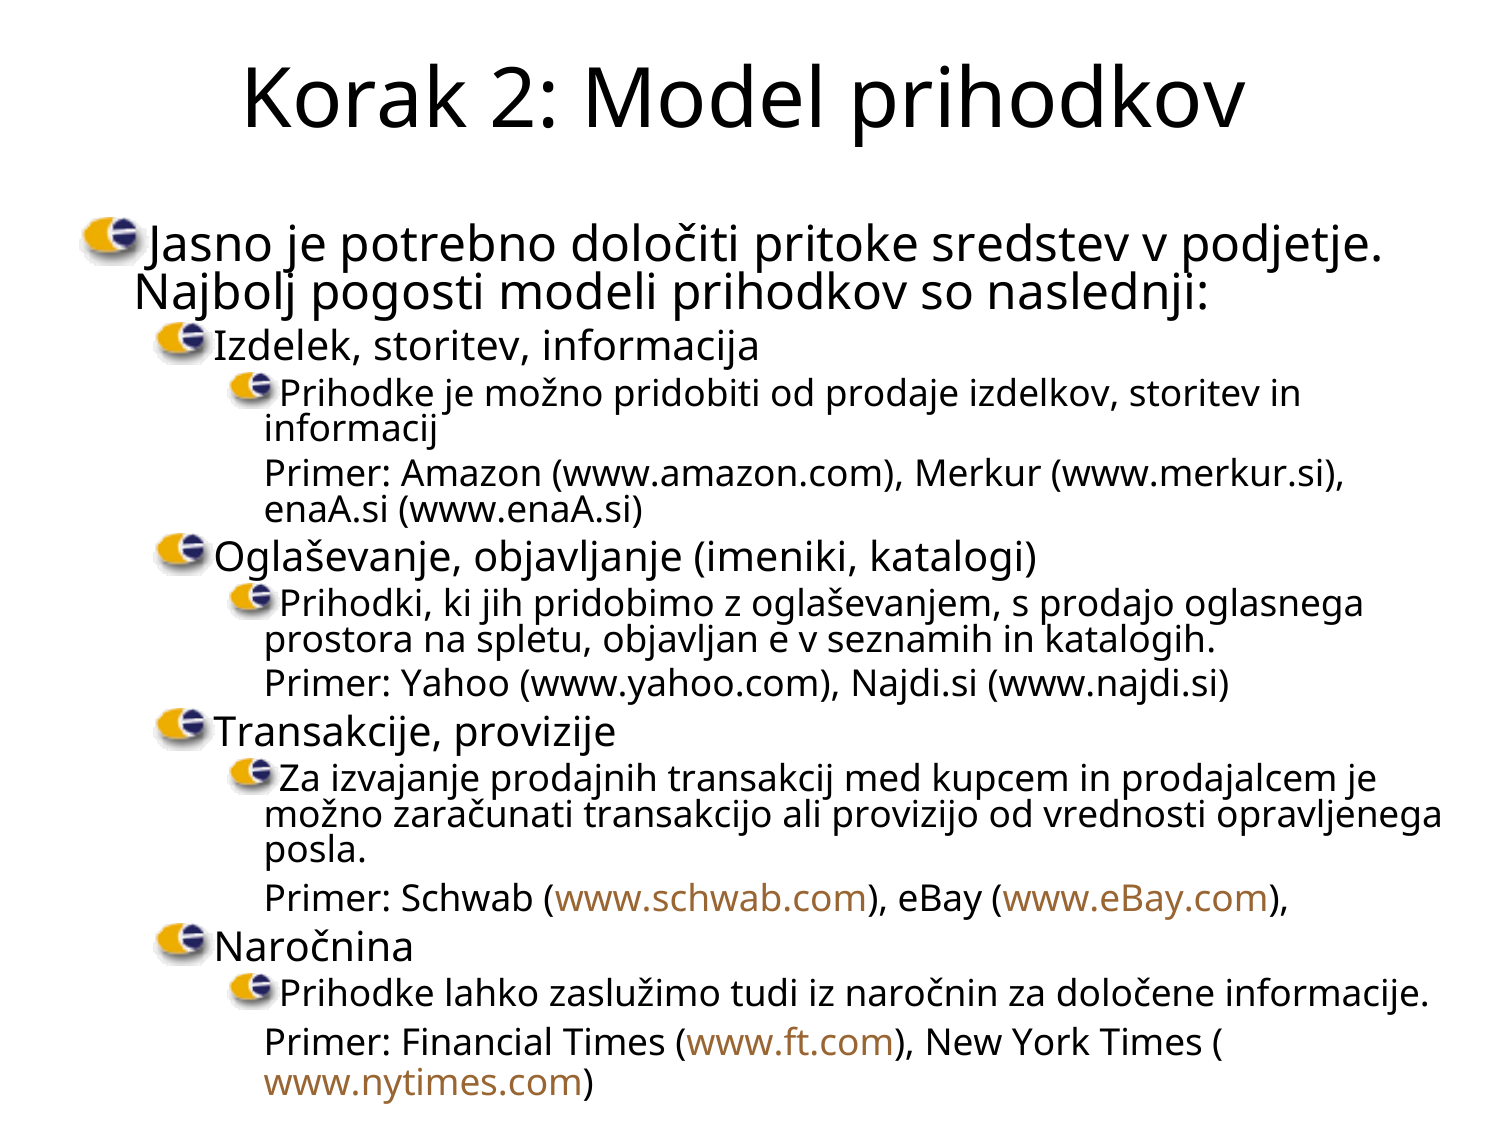

# Korak 2: Model prihodkov
Jasno je potrebno določiti pritoke sredstev v podjetje. Najbolj pogosti modeli prihodkov so naslednji:
Izdelek, storitev, informacija
Prihodke je možno pridobiti od prodaje izdelkov, storitev in informacij
	Primer: Amazon (www.amazon.com), Merkur (www.merkur.si), enaA.si (www.enaA.si)
Oglaševanje, objavljanje (imeniki, katalogi)
Prihodki, ki jih pridobimo z oglaševanjem, s prodajo oglasnega prostora na spletu, objavljan e v seznamih in katalogih.
	Primer: Yahoo (www.yahoo.com), Najdi.si (www.najdi.si)
Transakcije, provizije
Za izvajanje prodajnih transakcij med kupcem in prodajalcem je možno zaračunati transakcijo ali provizijo od vrednosti opravljenega posla.
	Primer: Schwab (www.schwab.com), eBay (www.eBay.com),
Naročnina
Prihodke lahko zaslužimo tudi iz naročnin za določene informacije.
	Primer: Financial Times (www.ft.com), New York Times (www.nytimes.com)